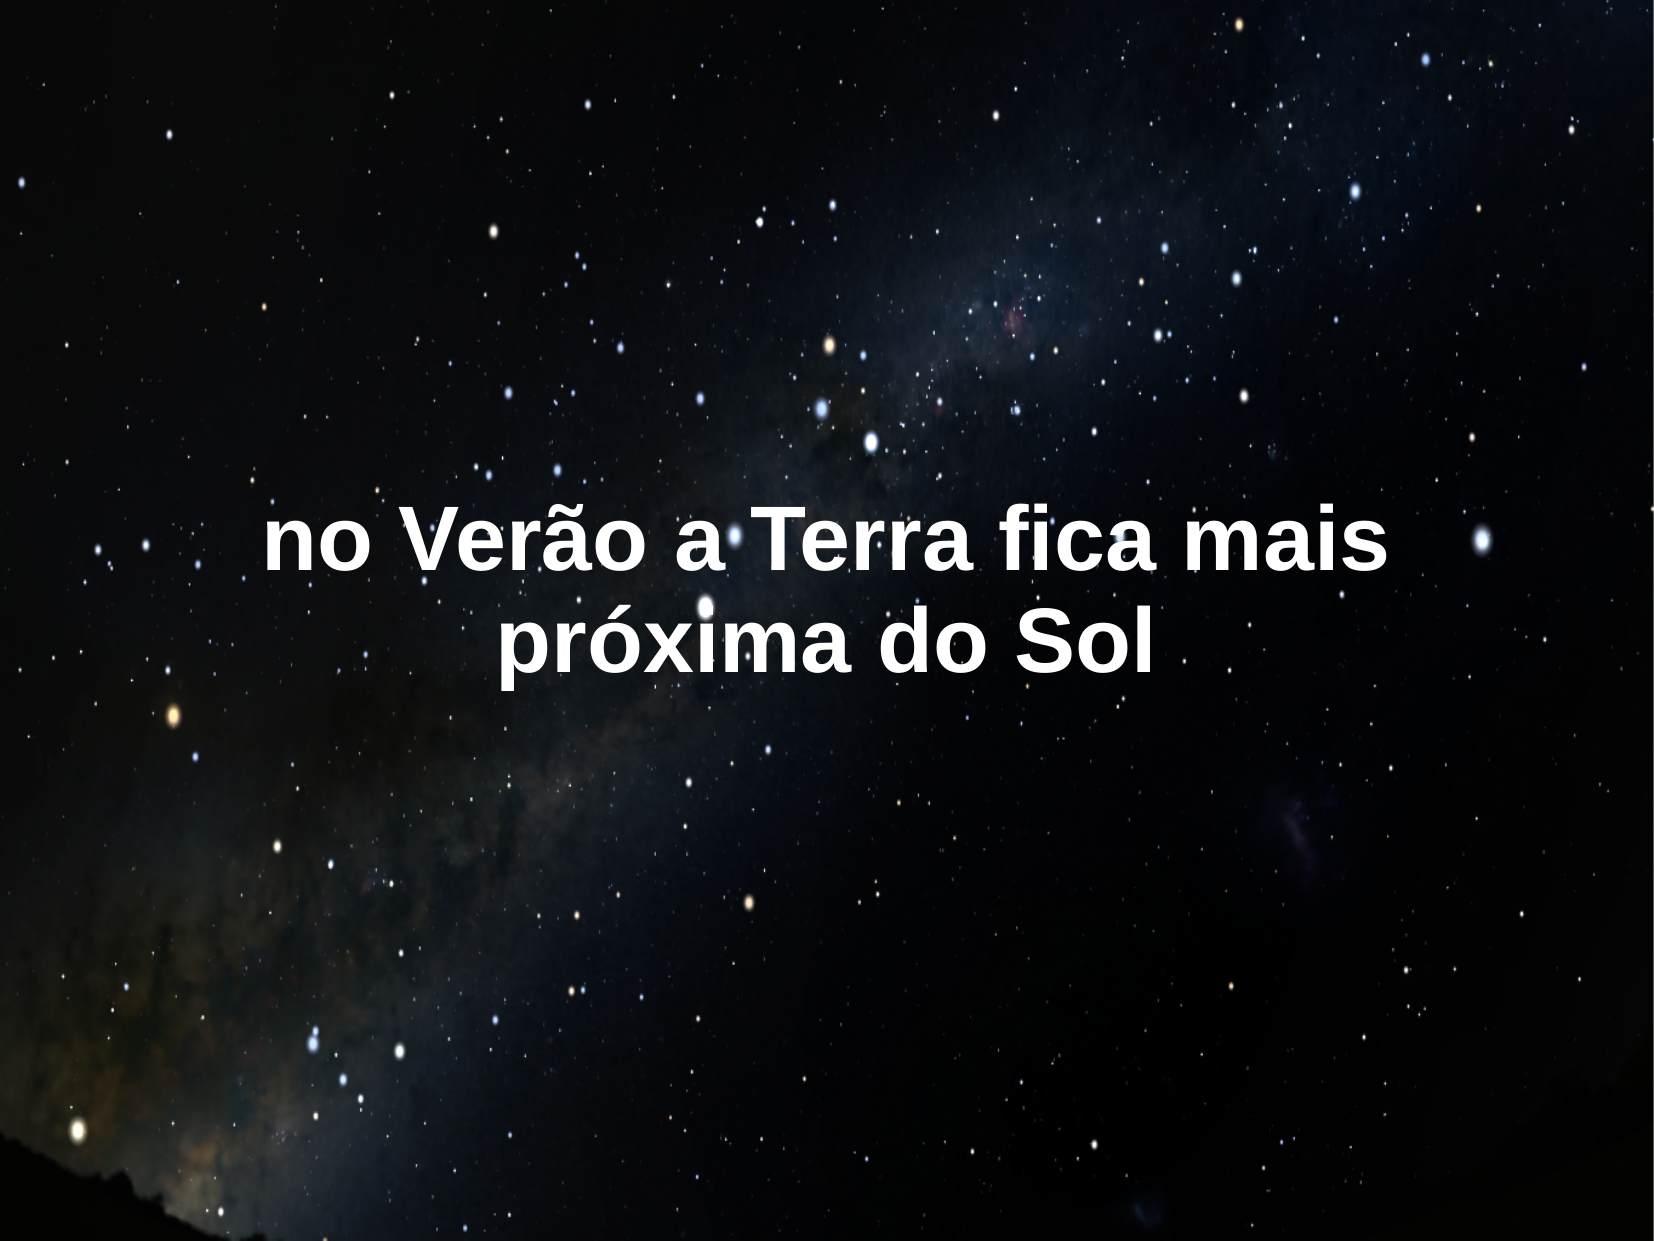

# no Verão a Terra fica mais próxima do Sol